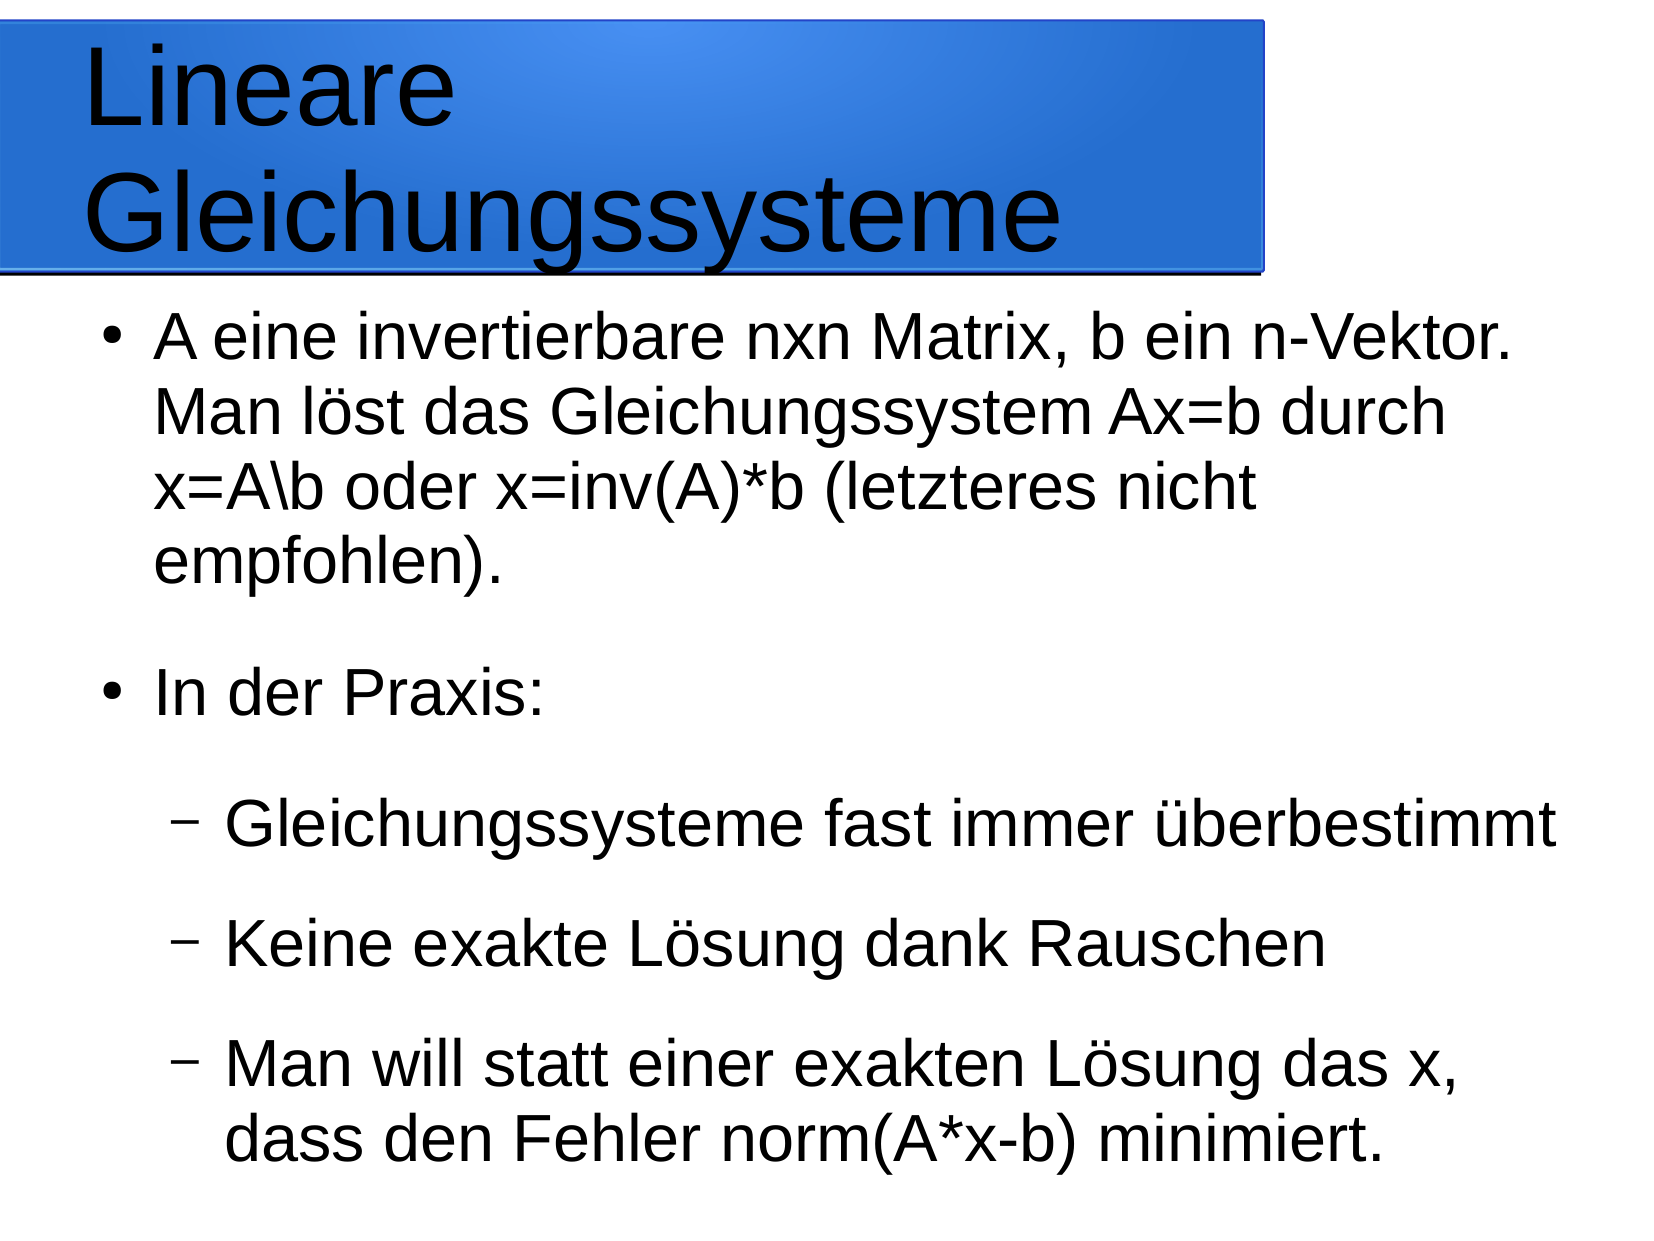

# Lineare Gleichungssysteme
A eine invertierbare nxn Matrix, b ein n-Vektor. Man löst das Gleichungssystem Ax=b durch x=A\b oder x=inv(A)*b (letzteres nicht empfohlen).
In der Praxis:
Gleichungssysteme fast immer überbestimmt
Keine exakte Lösung dank Rauschen
Man will statt einer exakten Lösung das x, dass den Fehler norm(A*x-b) minimiert.